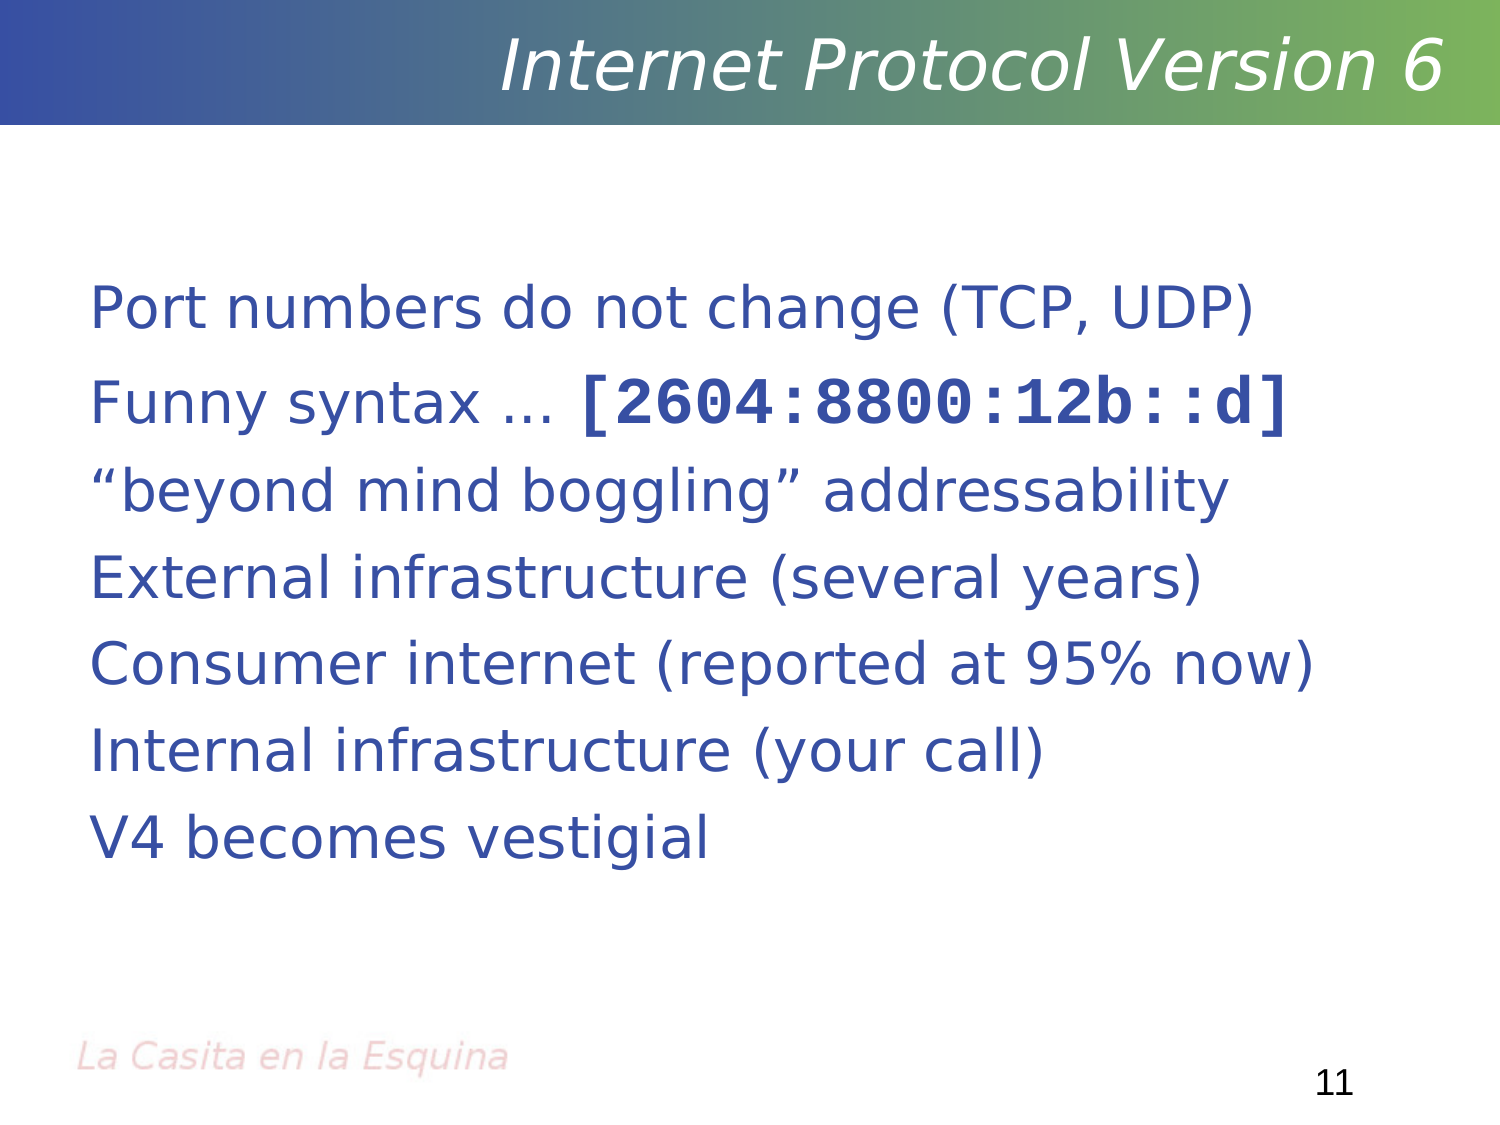

# Internet Protocol Version 6
Port numbers do not change (TCP, UDP)
Funny syntax ... [2604:8800:12b::d]
“beyond mind boggling” addressability
External infrastructure (several years)
Consumer internet (reported at 95% now)
Internal infrastructure (your call)
V4 becomes vestigial
11